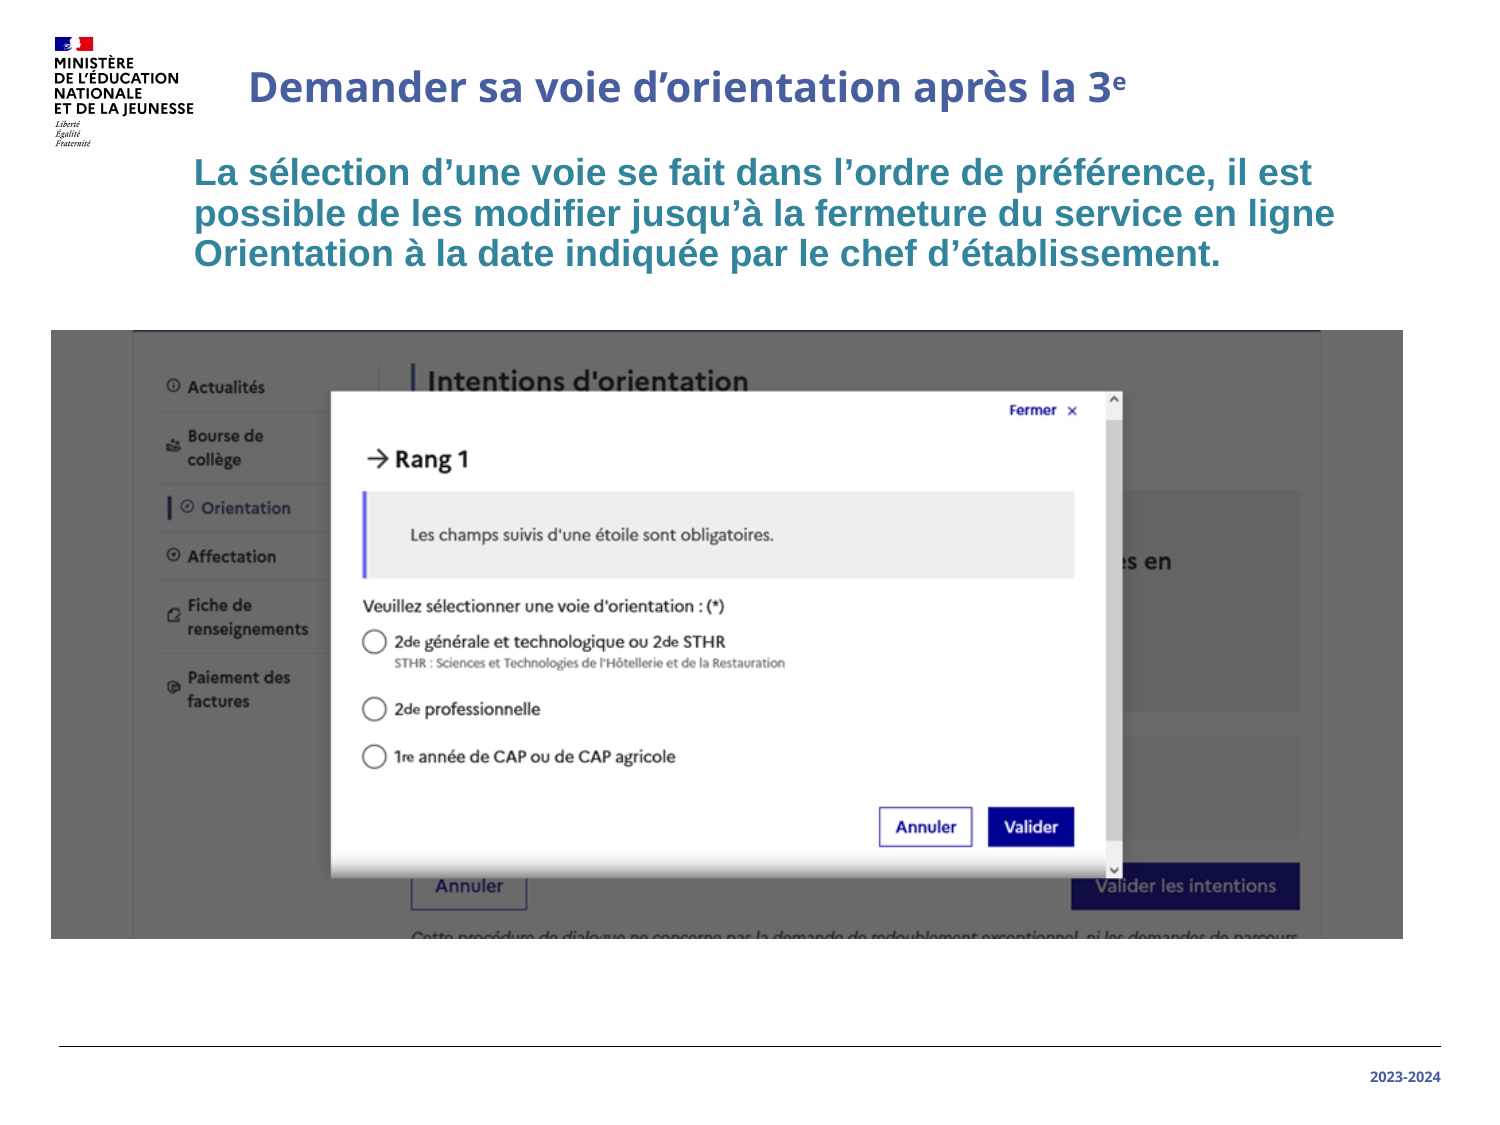

Demander sa voie d’orientation après la 3e
# La sélection d’une voie se fait dans l’ordre de préférence, il est possible de les modifier jusqu’à la fermeture du service en ligne Orientation à la date indiquée par le chef d’établissement.
2023-2024